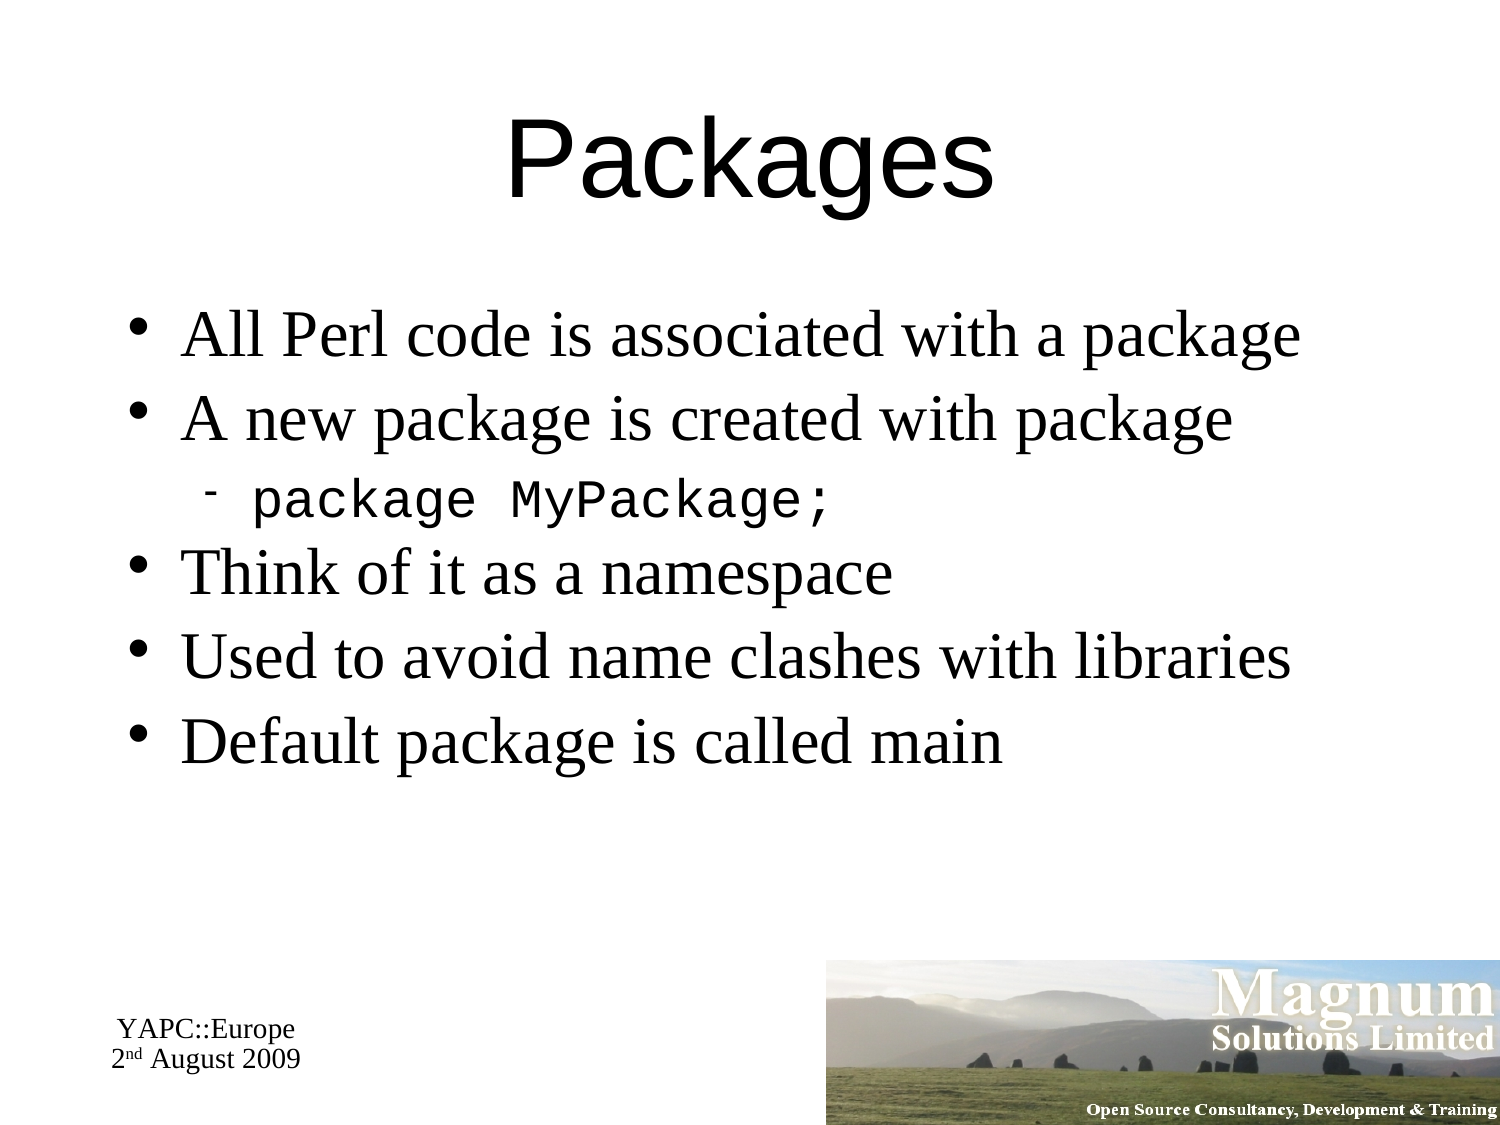

# Packages
All Perl code is associated with a package
A new package is created with package
package MyPackage;
Think of it as a namespace
Used to avoid name clashes with libraries
Default package is called main
9